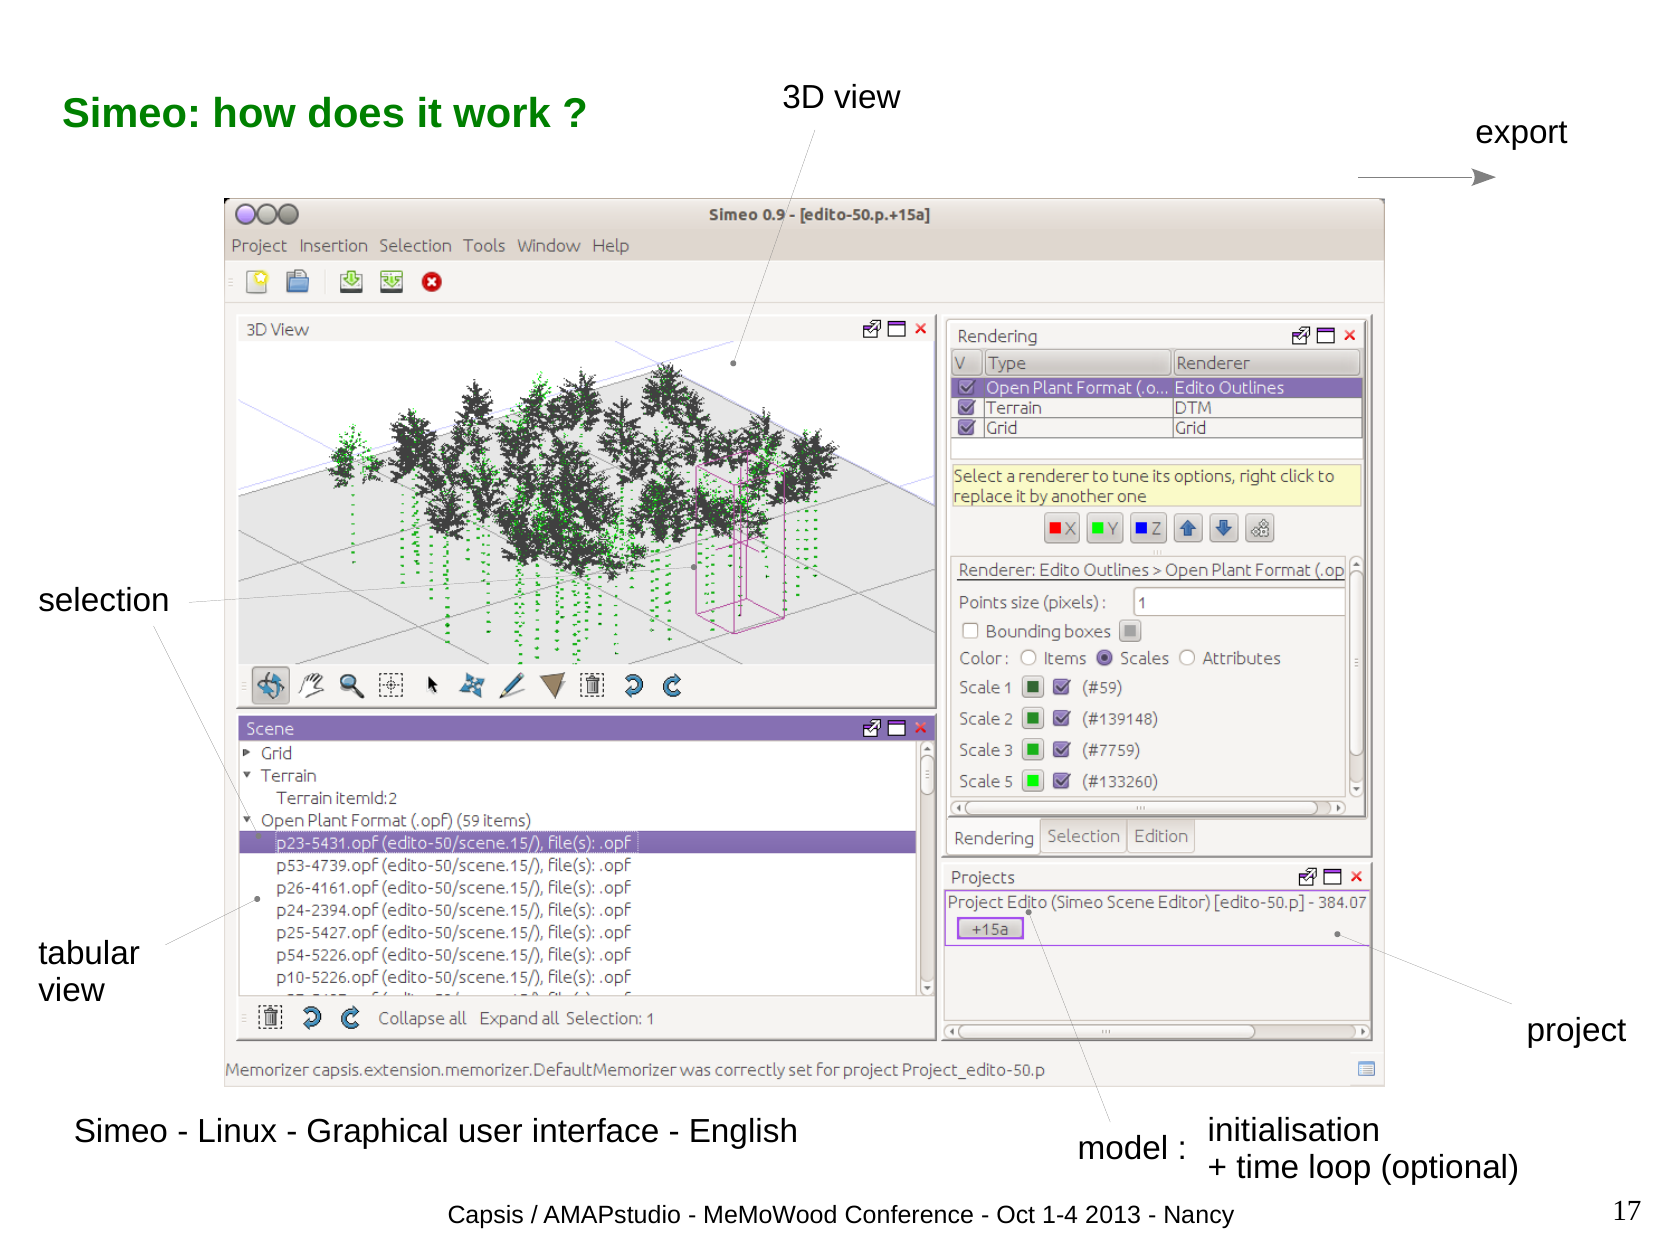

3D view
Simeo: how does it work ?
export
selection
tabular
view
project
initialisation
+ time loop (optional)
Simeo - Linux - Graphical user interface - English
model :
Capsis / AMAPstudio - MeMoWood Conference - Oct 1-4 2013 - Nancy